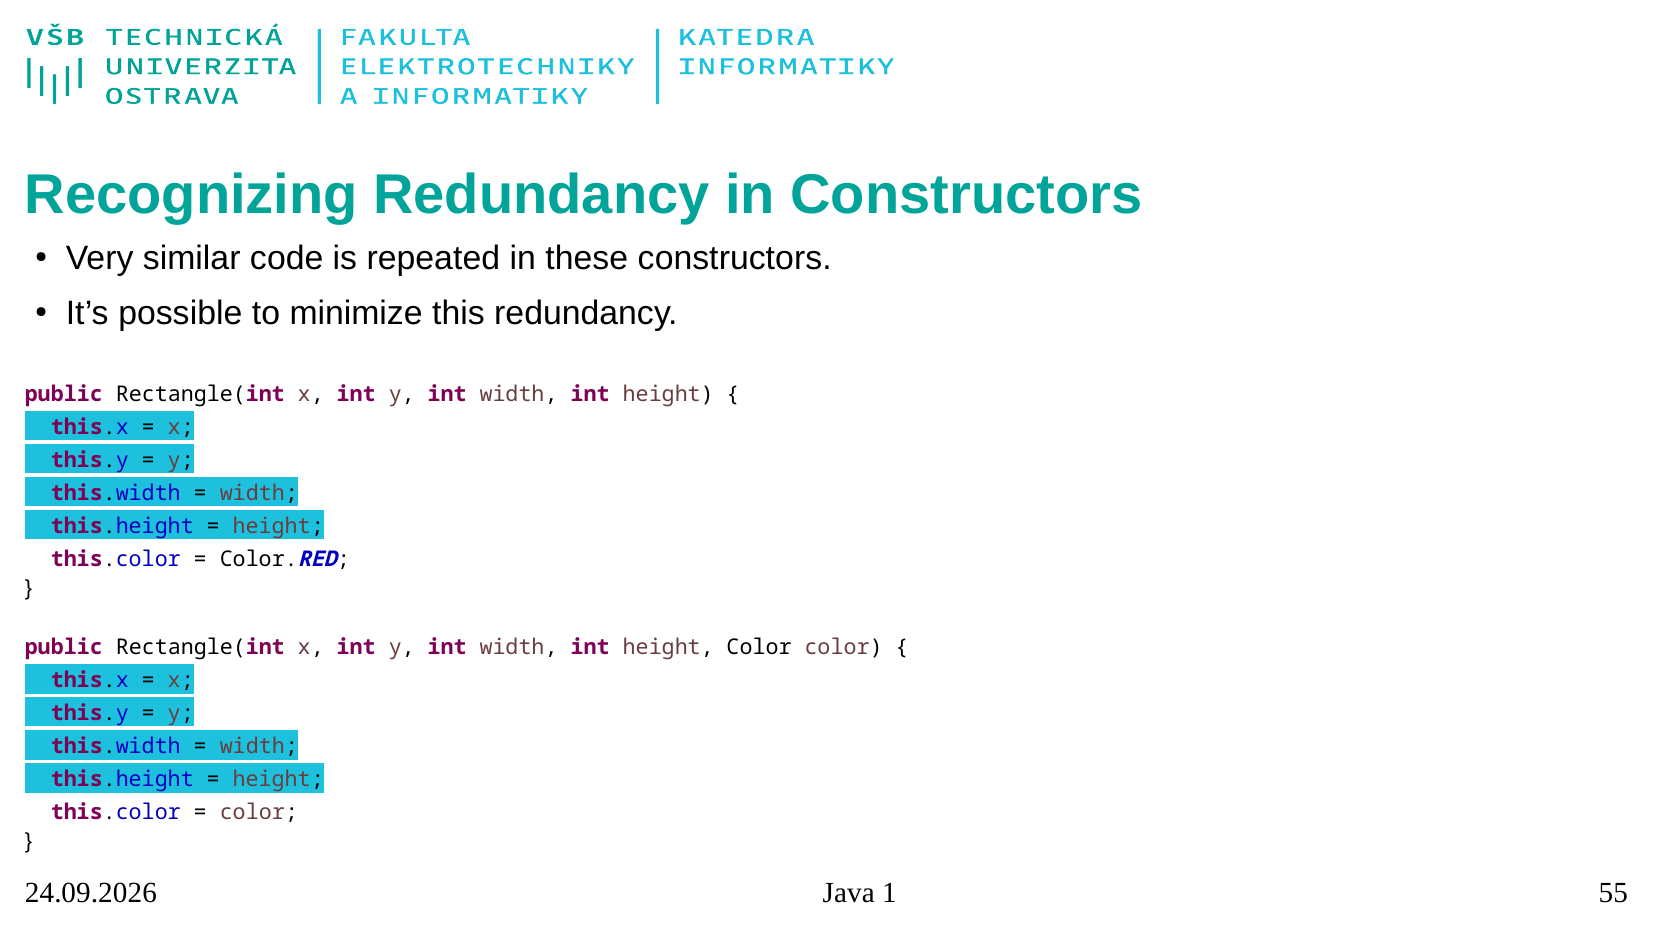

# Recognizing Redundancy in Constructors
Very similar code is repeated in these constructors.
It’s possible to minimize this redundancy.
public Rectangle(int x, int y, int width, int height) {
 this.x = x;
 this.y = y;
 this.width = width;
 this.height = height;
 this.color = Color.RED;
}
public Rectangle(int x, int y, int width, int height, Color color) {
 this.x = x;
 this.y = y;
 this.width = width;
 this.height = height;
 this.color = color;
}
Java 1
55